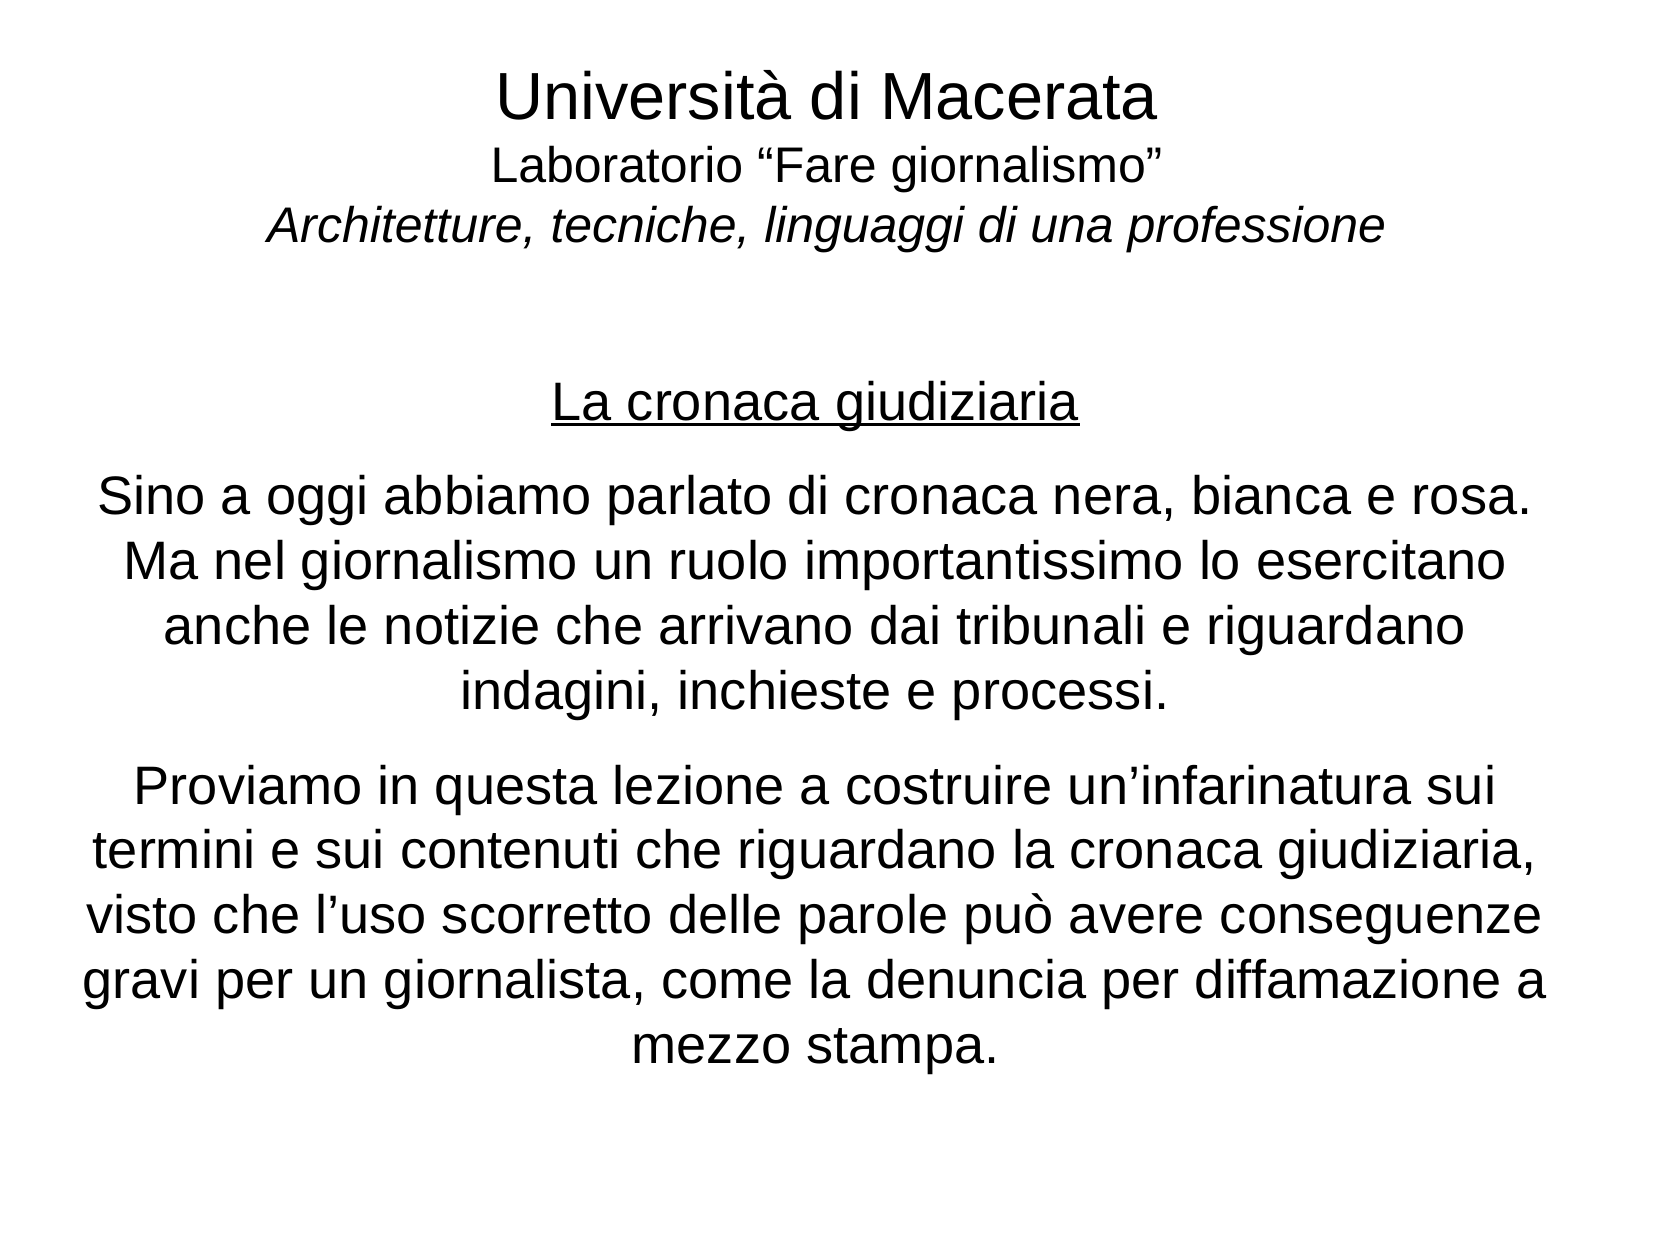

# Università di Macerata Laboratorio “Fare giornalismo” Architetture, tecniche, linguaggi di una professione
La cronaca giudiziaria
Sino a oggi abbiamo parlato di cronaca nera, bianca e rosa. Ma nel giornalismo un ruolo importantissimo lo esercitano anche le notizie che arrivano dai tribunali e riguardano indagini, inchieste e processi.
Proviamo in questa lezione a costruire un’infarinatura sui termini e sui contenuti che riguardano la cronaca giudiziaria, visto che l’uso scorretto delle parole può avere conseguenze gravi per un giornalista, come la denuncia per diffamazione a mezzo stampa.